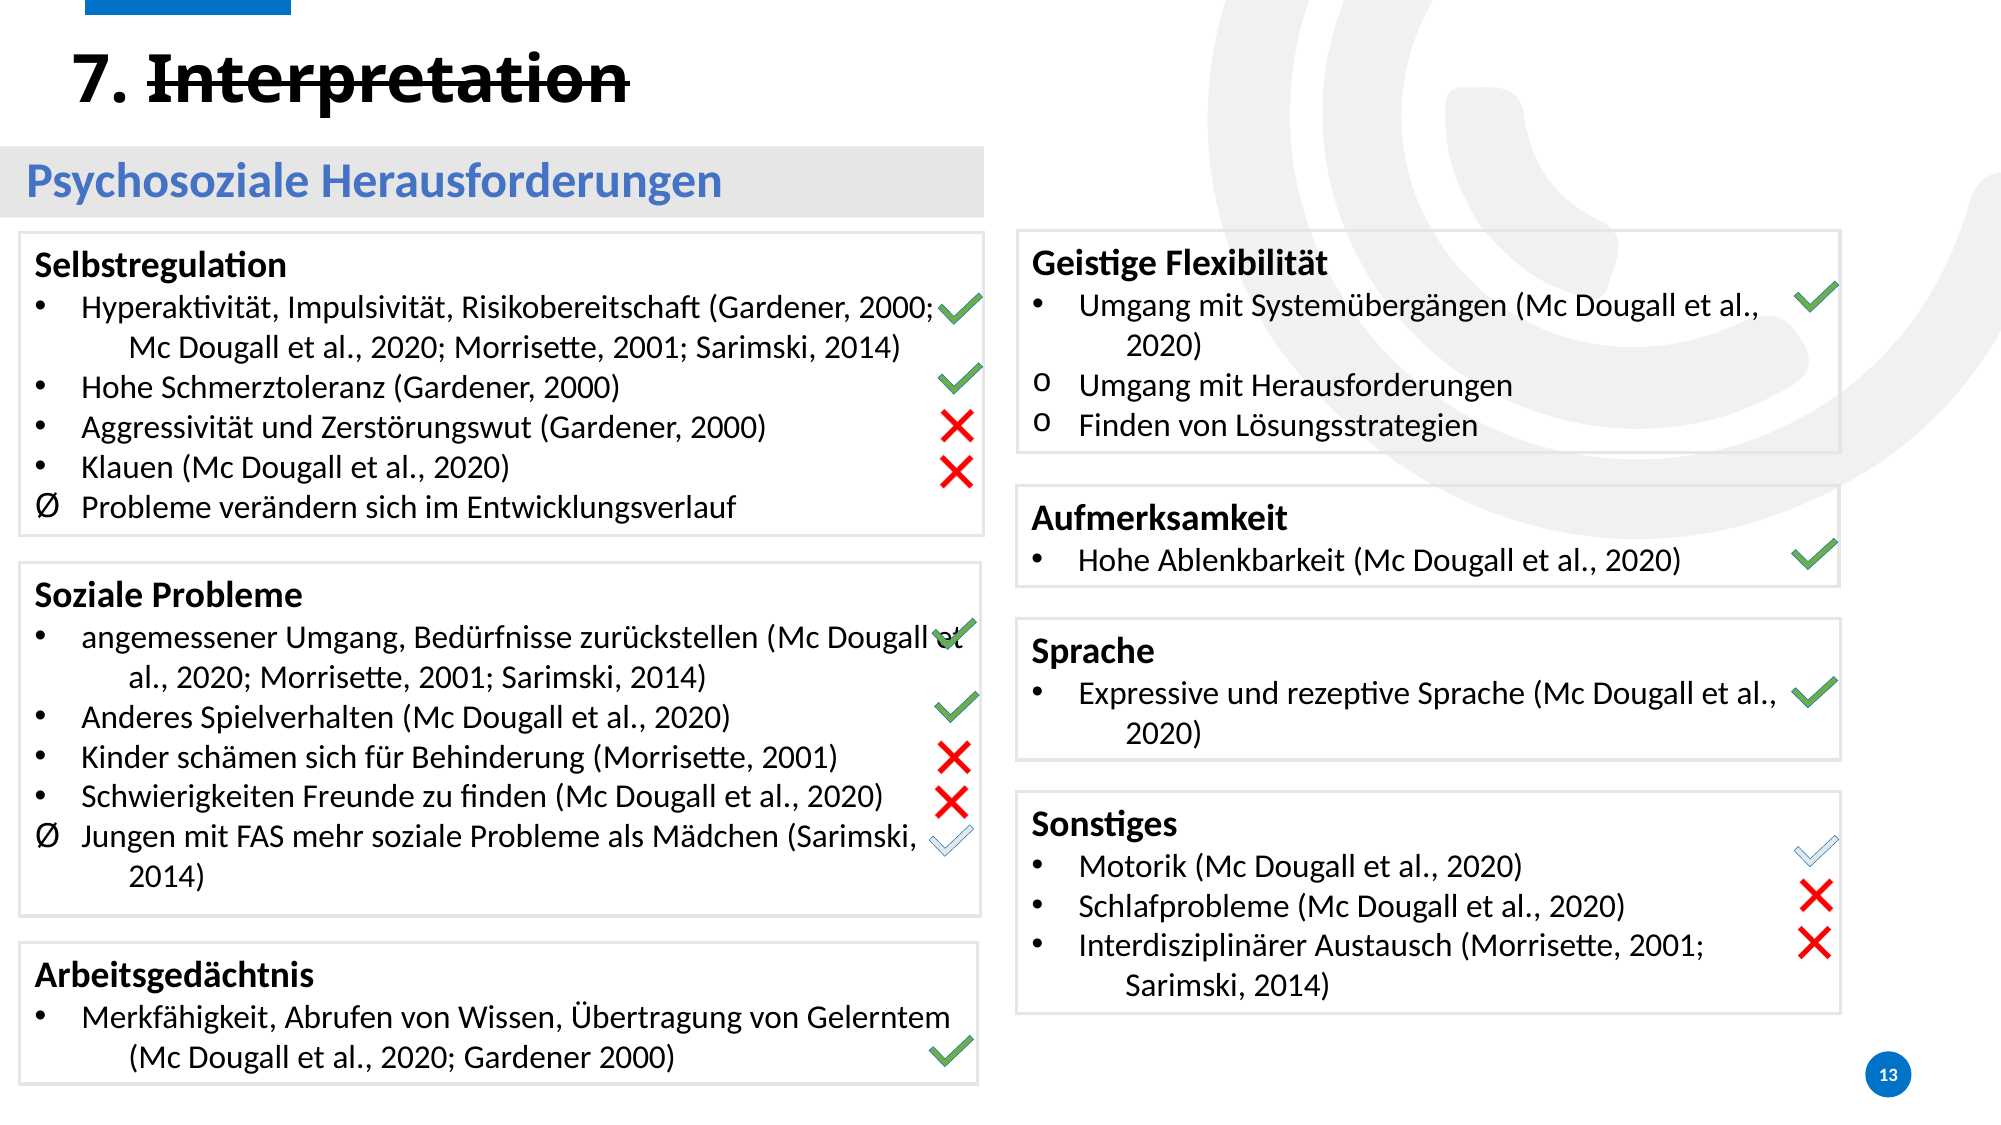

7. Interpretation
 Psychosoziale Herausforderungen
Geistige Flexibilität
Umgang mit Systemübergängen (Mc Dougall et al., 2020)
Umgang mit Herausforderungen
Finden von Lösungsstrategien
Selbstregulation
Hyperaktivität, Impulsivität, Risikobereitschaft (Gardener, 2000; Mc Dougall et al., 2020; Morrisette, 2001; Sarimski, 2014)
Hohe Schmerztoleranz (Gardener, 2000)
Aggressivität und Zerstörungswut (Gardener, 2000)
Klauen (Mc Dougall et al., 2020)
Probleme verändern sich im Entwicklungsverlauf
Aufmerksamkeit
Hohe Ablenkbarkeit (Mc Dougall et al., 2020)
Soziale Probleme
angemessener Umgang, Bedürfnisse zurückstellen (Mc Dougall et al., 2020; Morrisette, 2001; Sarimski, 2014)
Anderes Spielverhalten (Mc Dougall et al., 2020)
Kinder schämen sich für Behinderung (Morrisette, 2001)
Schwierigkeiten Freunde zu finden (Mc Dougall et al., 2020)
Jungen mit FAS mehr soziale Probleme als Mädchen (Sarimski, 2014)
Sprache
Expressive und rezeptive Sprache (Mc Dougall et al., 2020)
Sonstiges
Motorik (Mc Dougall et al., 2020)
Schlafprobleme (Mc Dougall et al., 2020)
Interdisziplinärer Austausch (Morrisette, 2001; Sarimski, 2014)
Arbeitsgedächtnis
Merkfähigkeit, Abrufen von Wissen, Übertragung von Gelerntem (Mc Dougall et al., 2020; Gardener 2000)
13